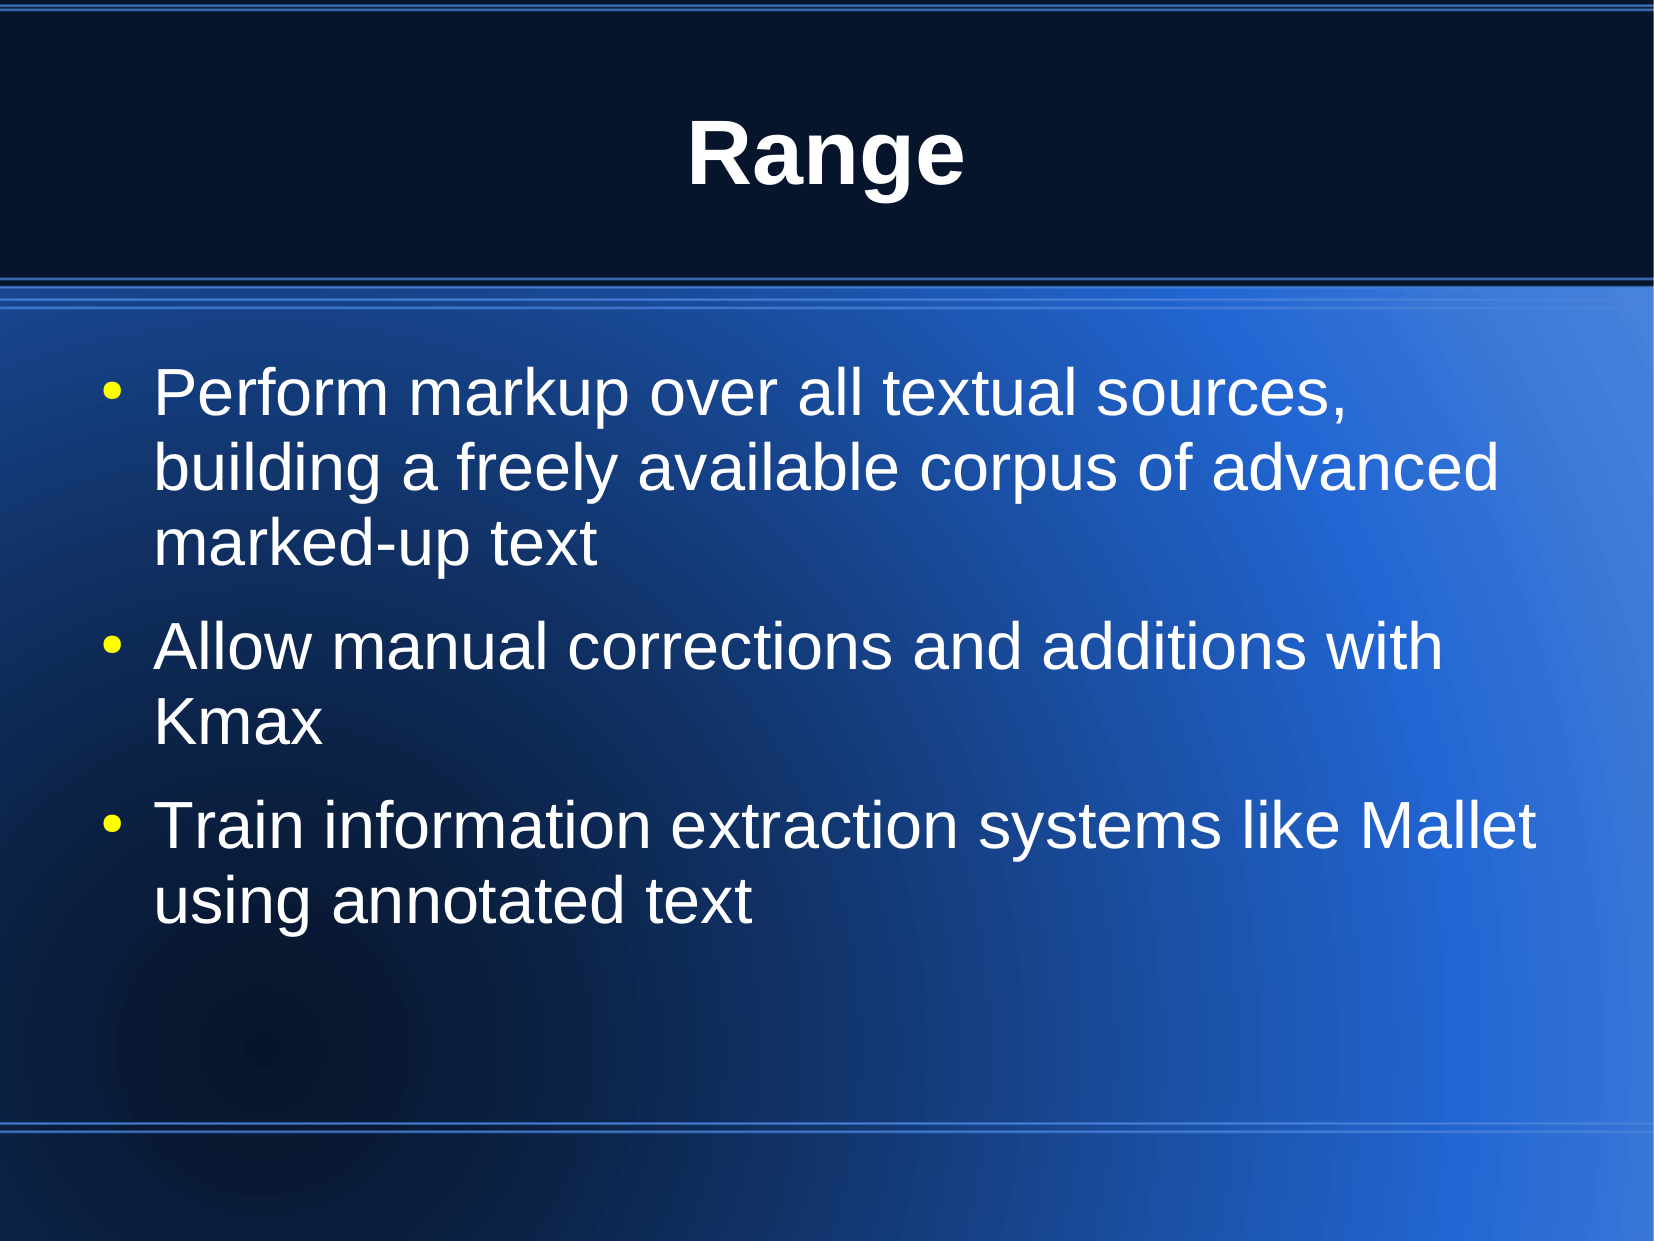

# Range
Perform markup over all textual sources, building a freely available corpus of advanced marked-up text
Allow manual corrections and additions with Kmax
Train information extraction systems like Mallet using annotated text